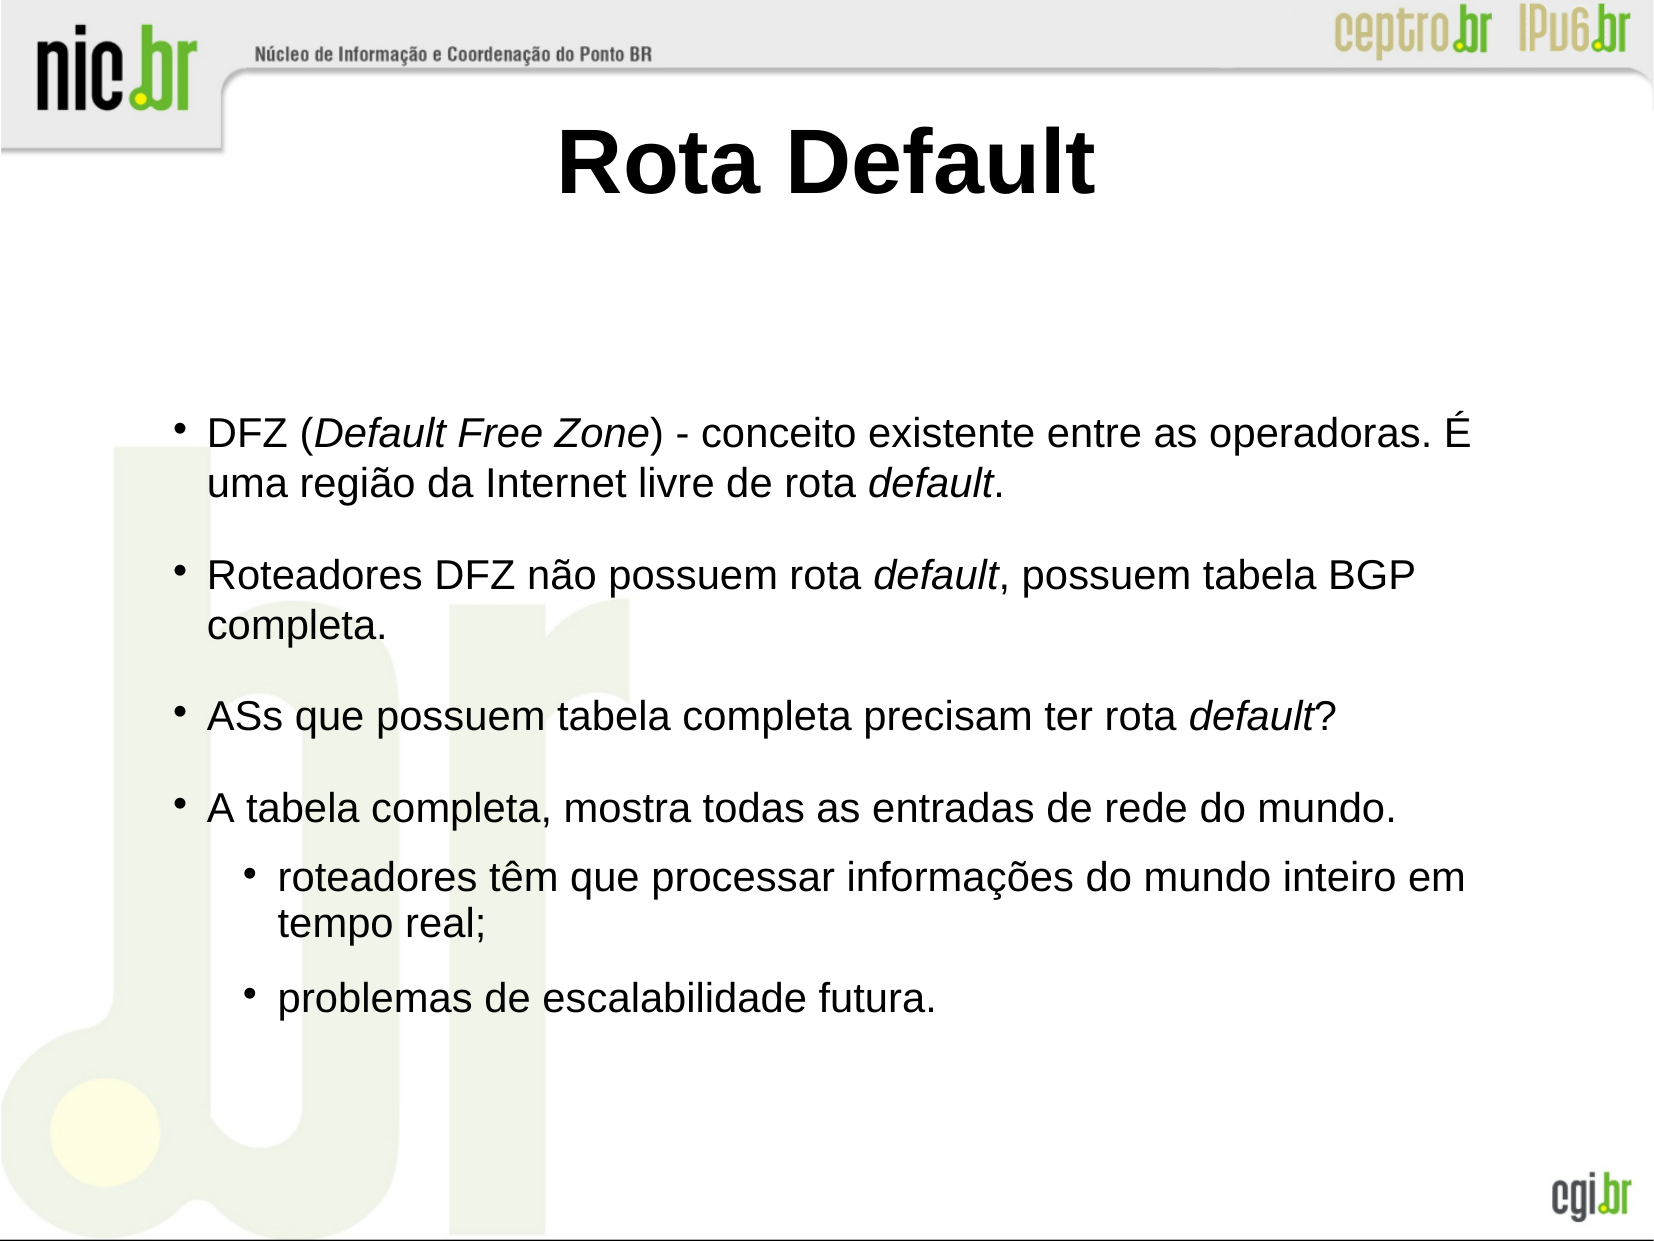

Rota Default
DFZ (Default Free Zone) - conceito existente entre as operadoras. É uma região da Internet livre de rota default.
Roteadores DFZ não possuem rota default, possuem tabela BGP completa.
ASs que possuem tabela completa precisam ter rota default?
A tabela completa, mostra todas as entradas de rede do mundo.
roteadores têm que processar informações do mundo inteiro em tempo real;
problemas de escalabilidade futura.